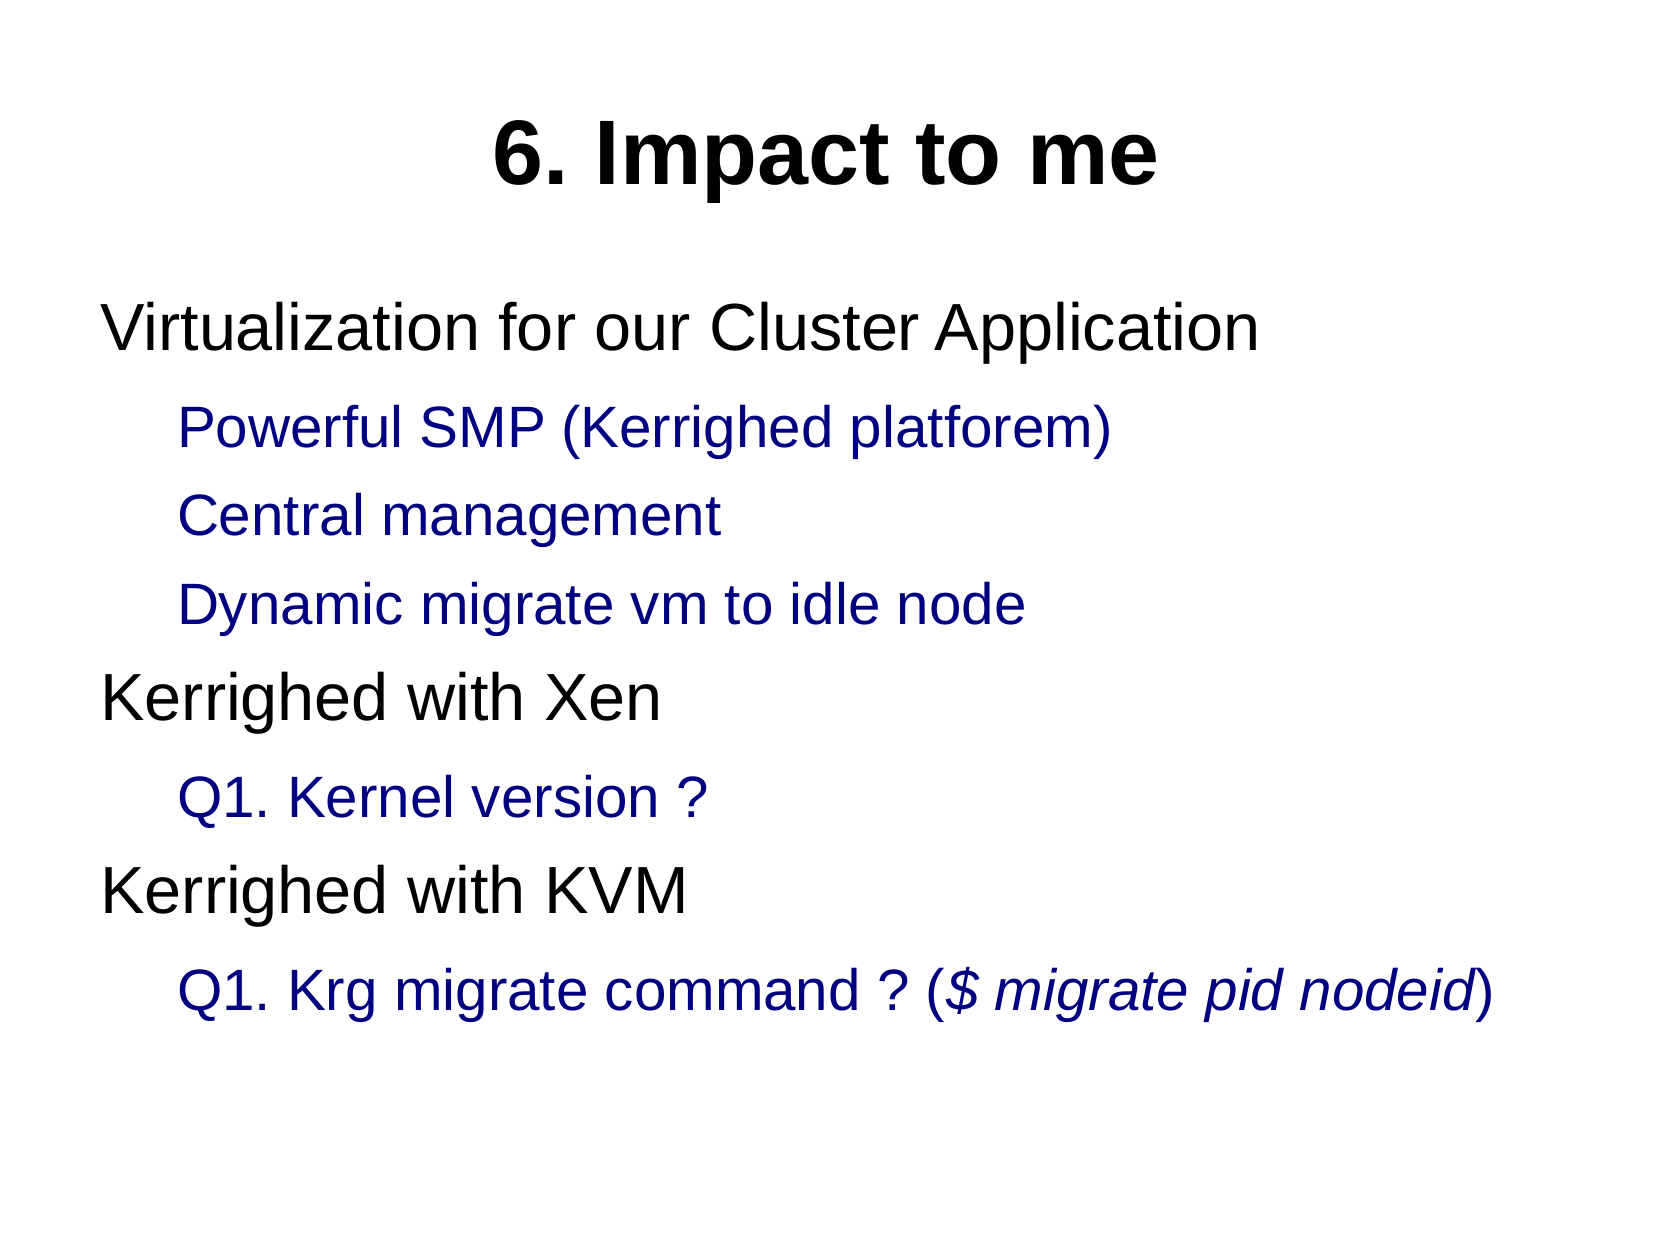

# 6. Impact to me
Virtualization for our Cluster Application
Powerful SMP (Kerrighed platforem)
Central management
Dynamic migrate vm to idle node
Kerrighed with Xen
Q1. Kernel version ?
Kerrighed with KVM
Q1. Krg migrate command ? ($ migrate pid nodeid)